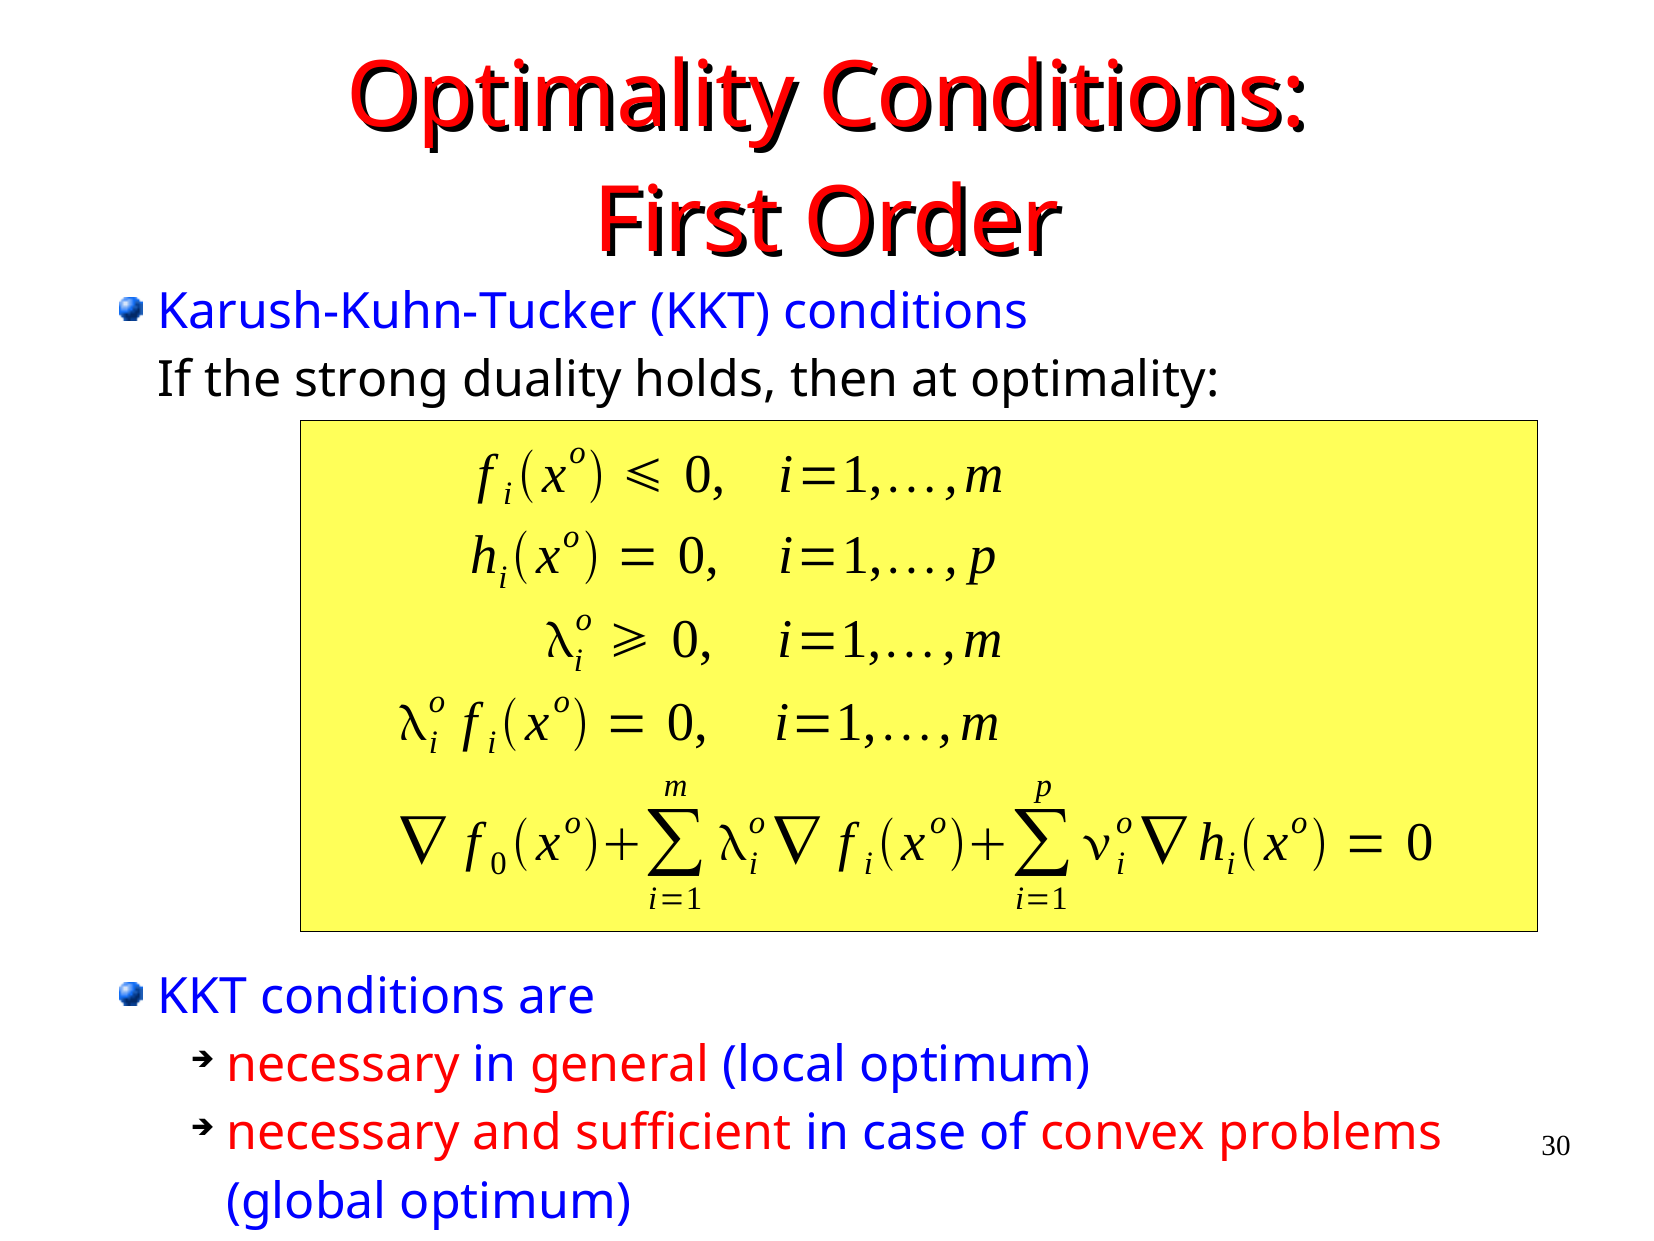

# Optimality Conditions: First Order
Karush-Kuhn-Tucker (KKT) conditions
If the strong duality holds, then at optimality:
KKT conditions are
necessary in general (local optimum)
necessary and sufficient in case of convex problems
(global optimum)
30